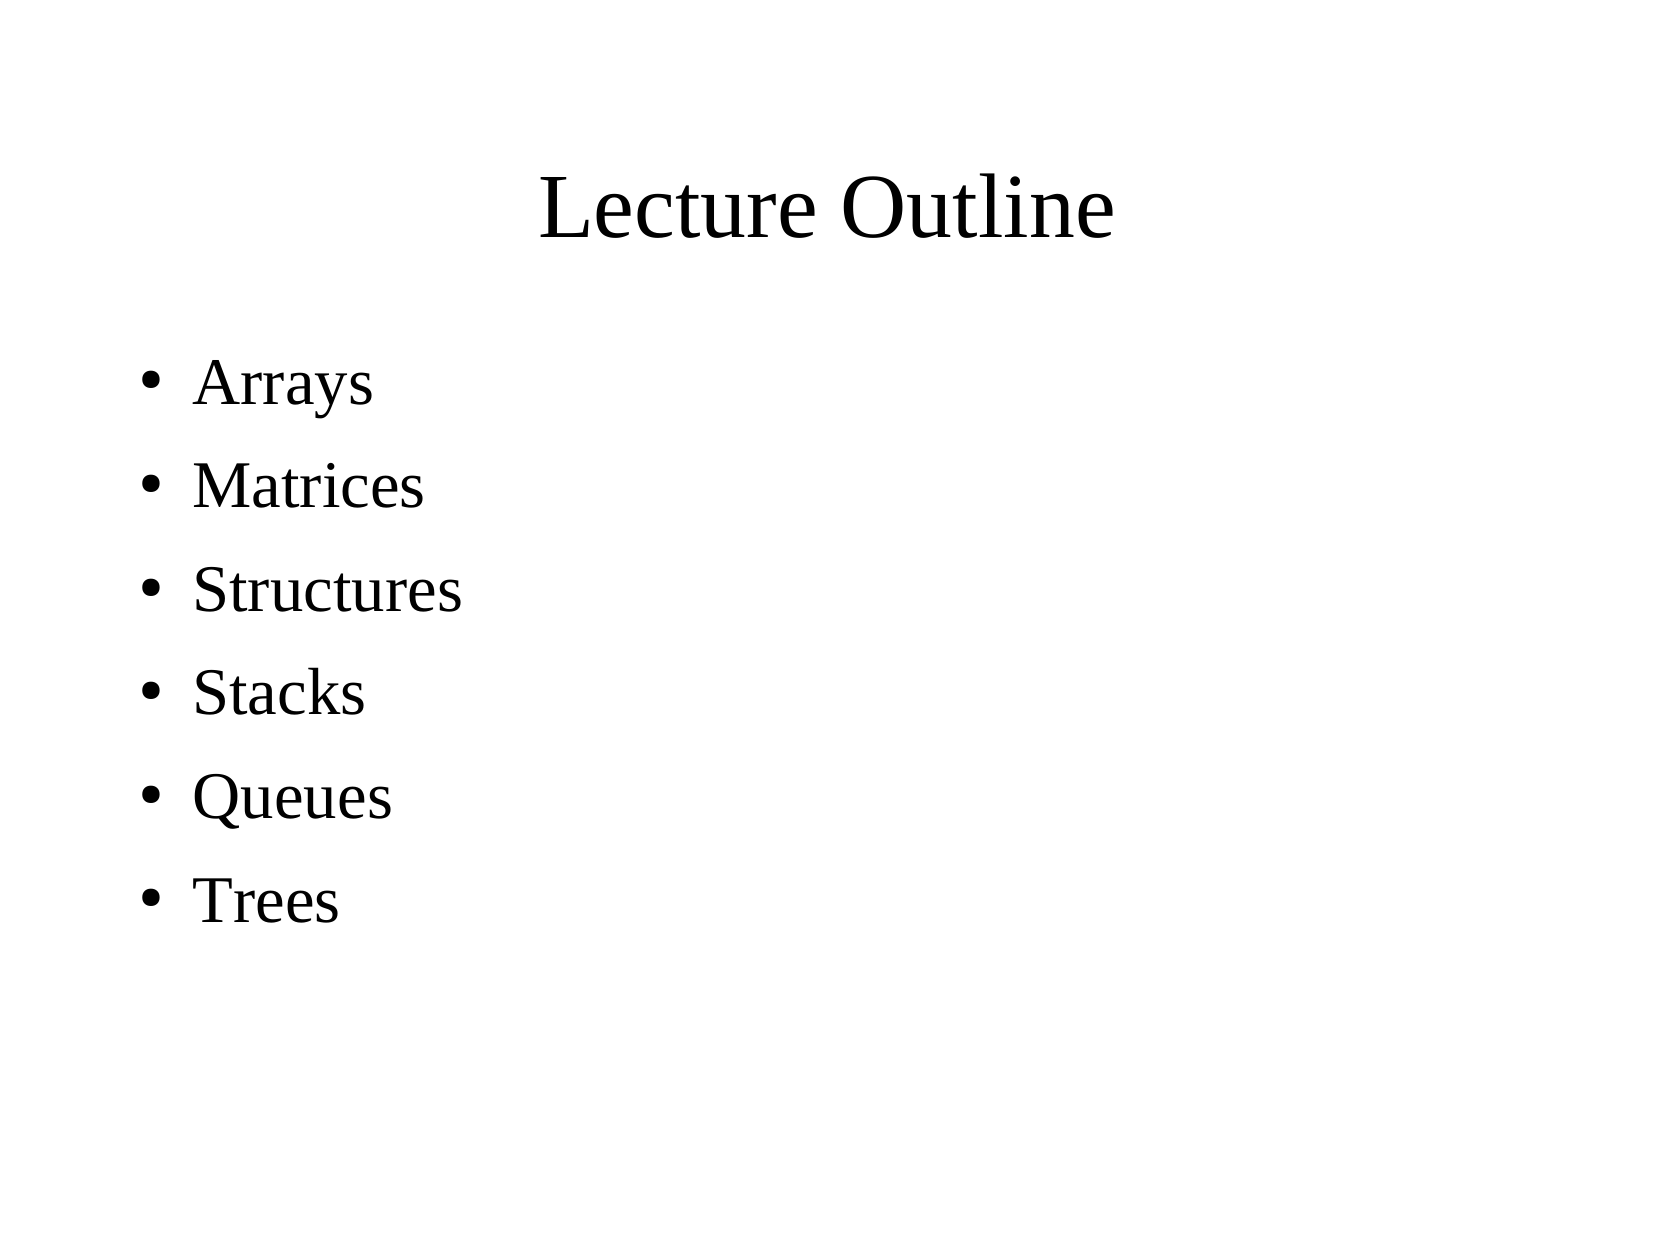

# Lecture Outline
Arrays
Matrices
Structures
Stacks
Queues
Trees